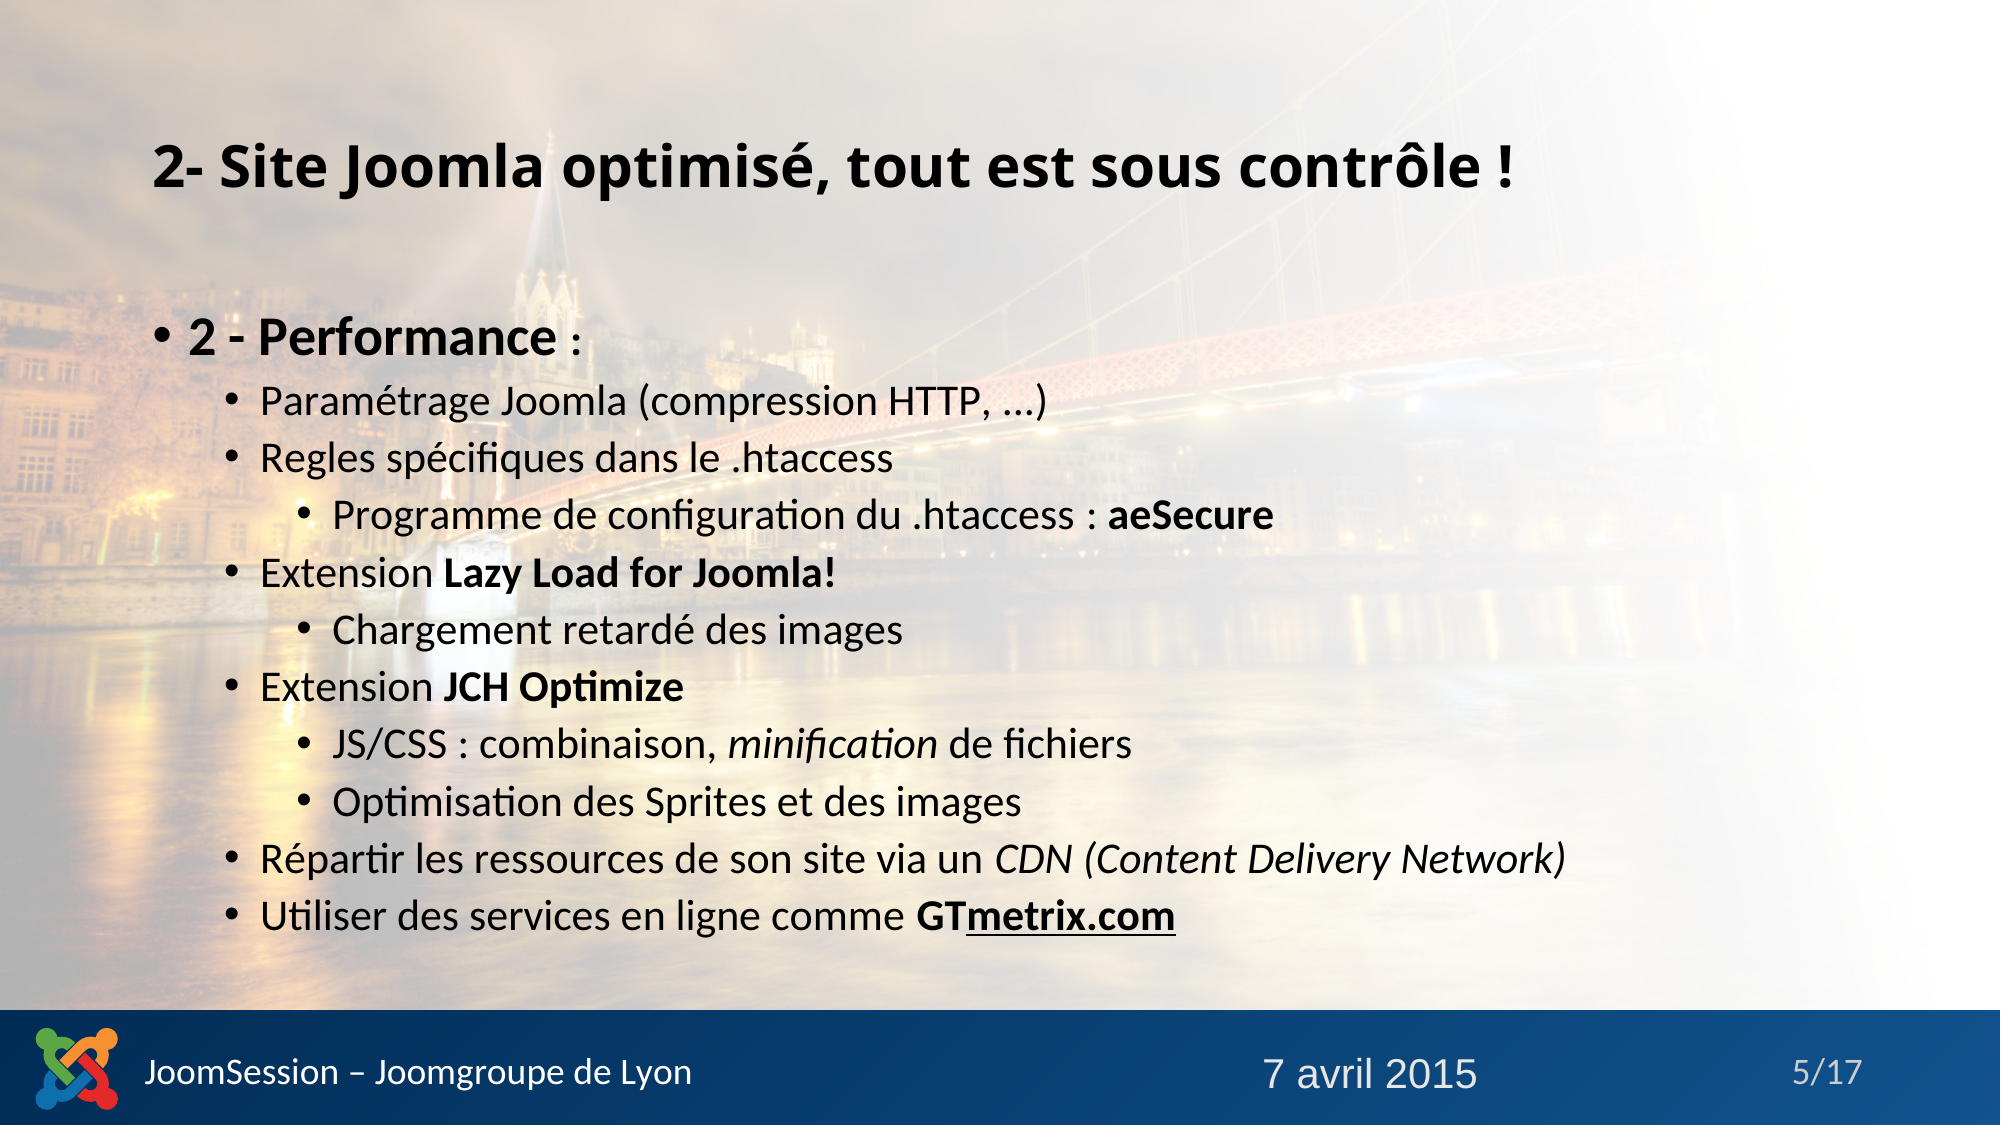

# 2- Site Joomla optimisé, tout est sous contrôle !
2 - Performance :
Paramétrage Joomla (compression HTTP, ...)
Regles spécifiques dans le .htaccess
Programme de configuration du .htaccess : aeSecure
Extension Lazy Load for Joomla!
Chargement retardé des images
Extension JCH Optimize
JS/CSS : combinaison, minification de fichiers
Optimisation des Sprites et des images
Répartir les ressources de son site via un CDN (Content Delivery Network)
Utiliser des services en ligne comme GTmetrix.com
5